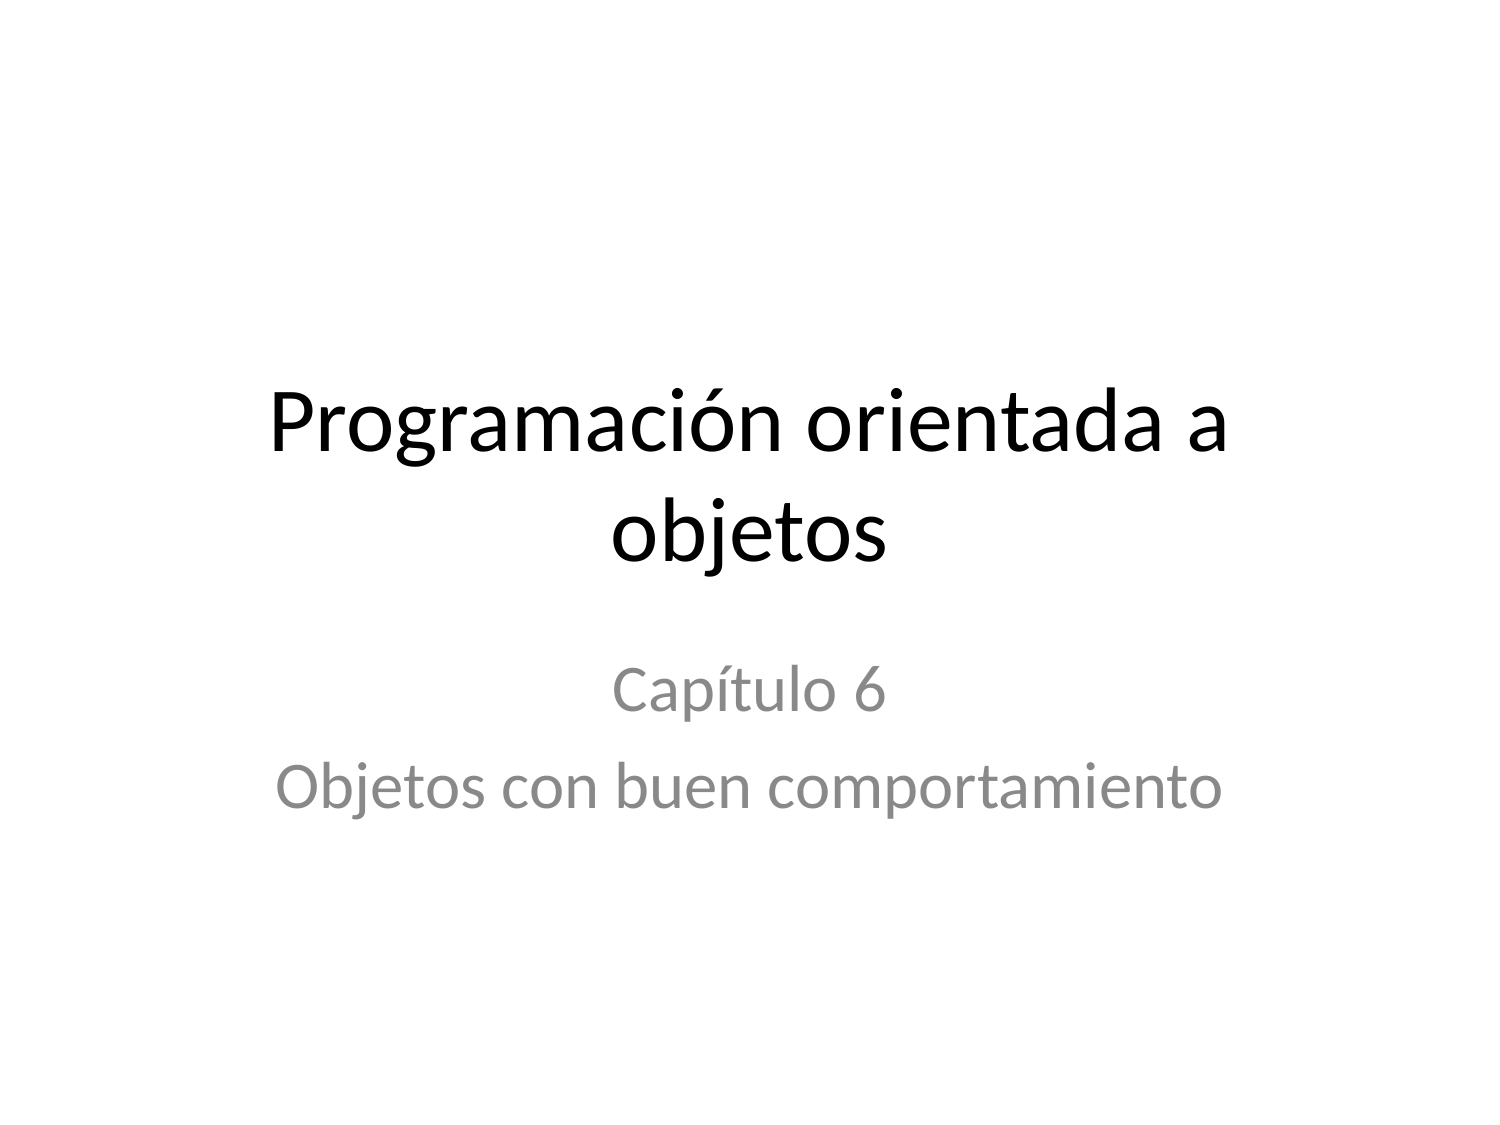

# Programación orientada a objetos
Capítulo 6
Objetos con buen comportamiento